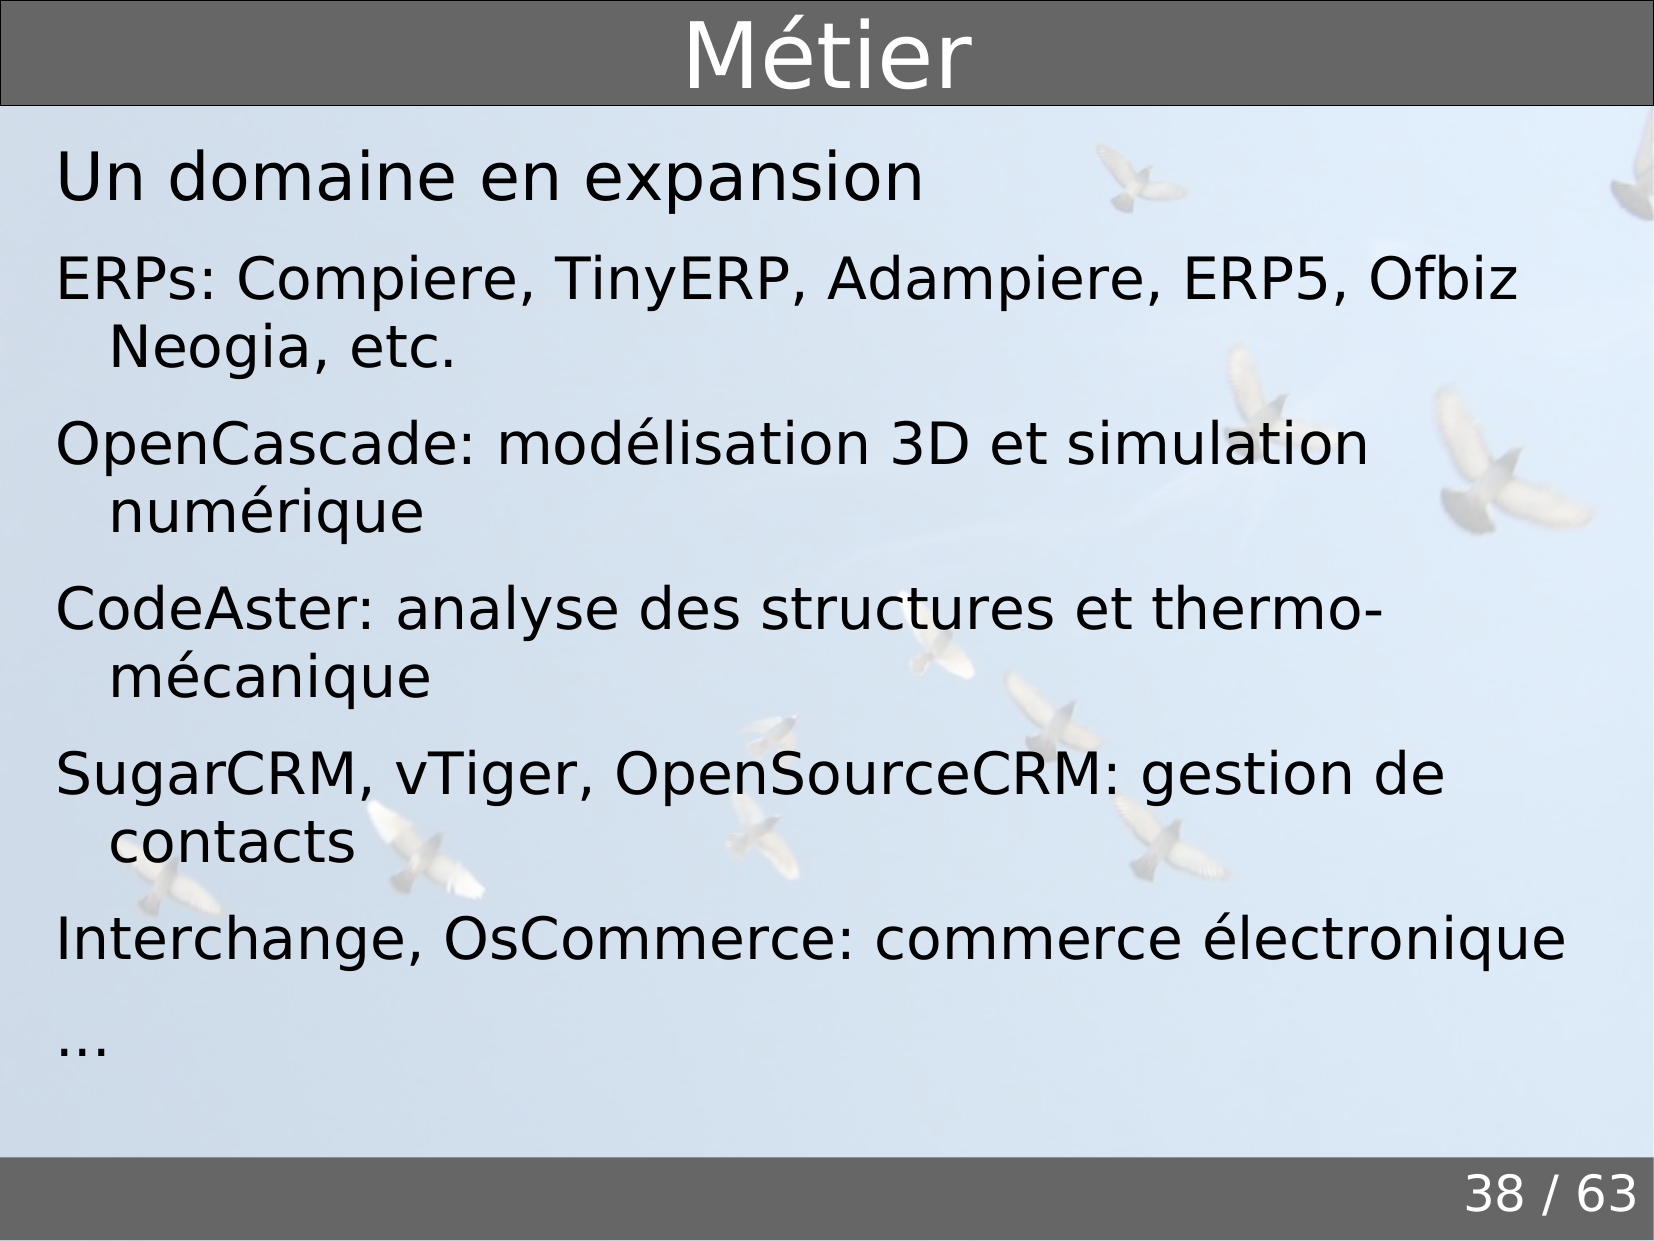

# Métier
Un domaine en expansion
ERPs: Compiere, TinyERP, Adampiere, ERP5, Ofbiz Neogia, etc.
OpenCascade: modélisation 3D et simulation numérique
CodeAster: analyse des structures et thermo-mécanique
SugarCRM, vTiger, OpenSourceCRM: gestion de contacts
Interchange, OsCommerce: commerce électronique
...